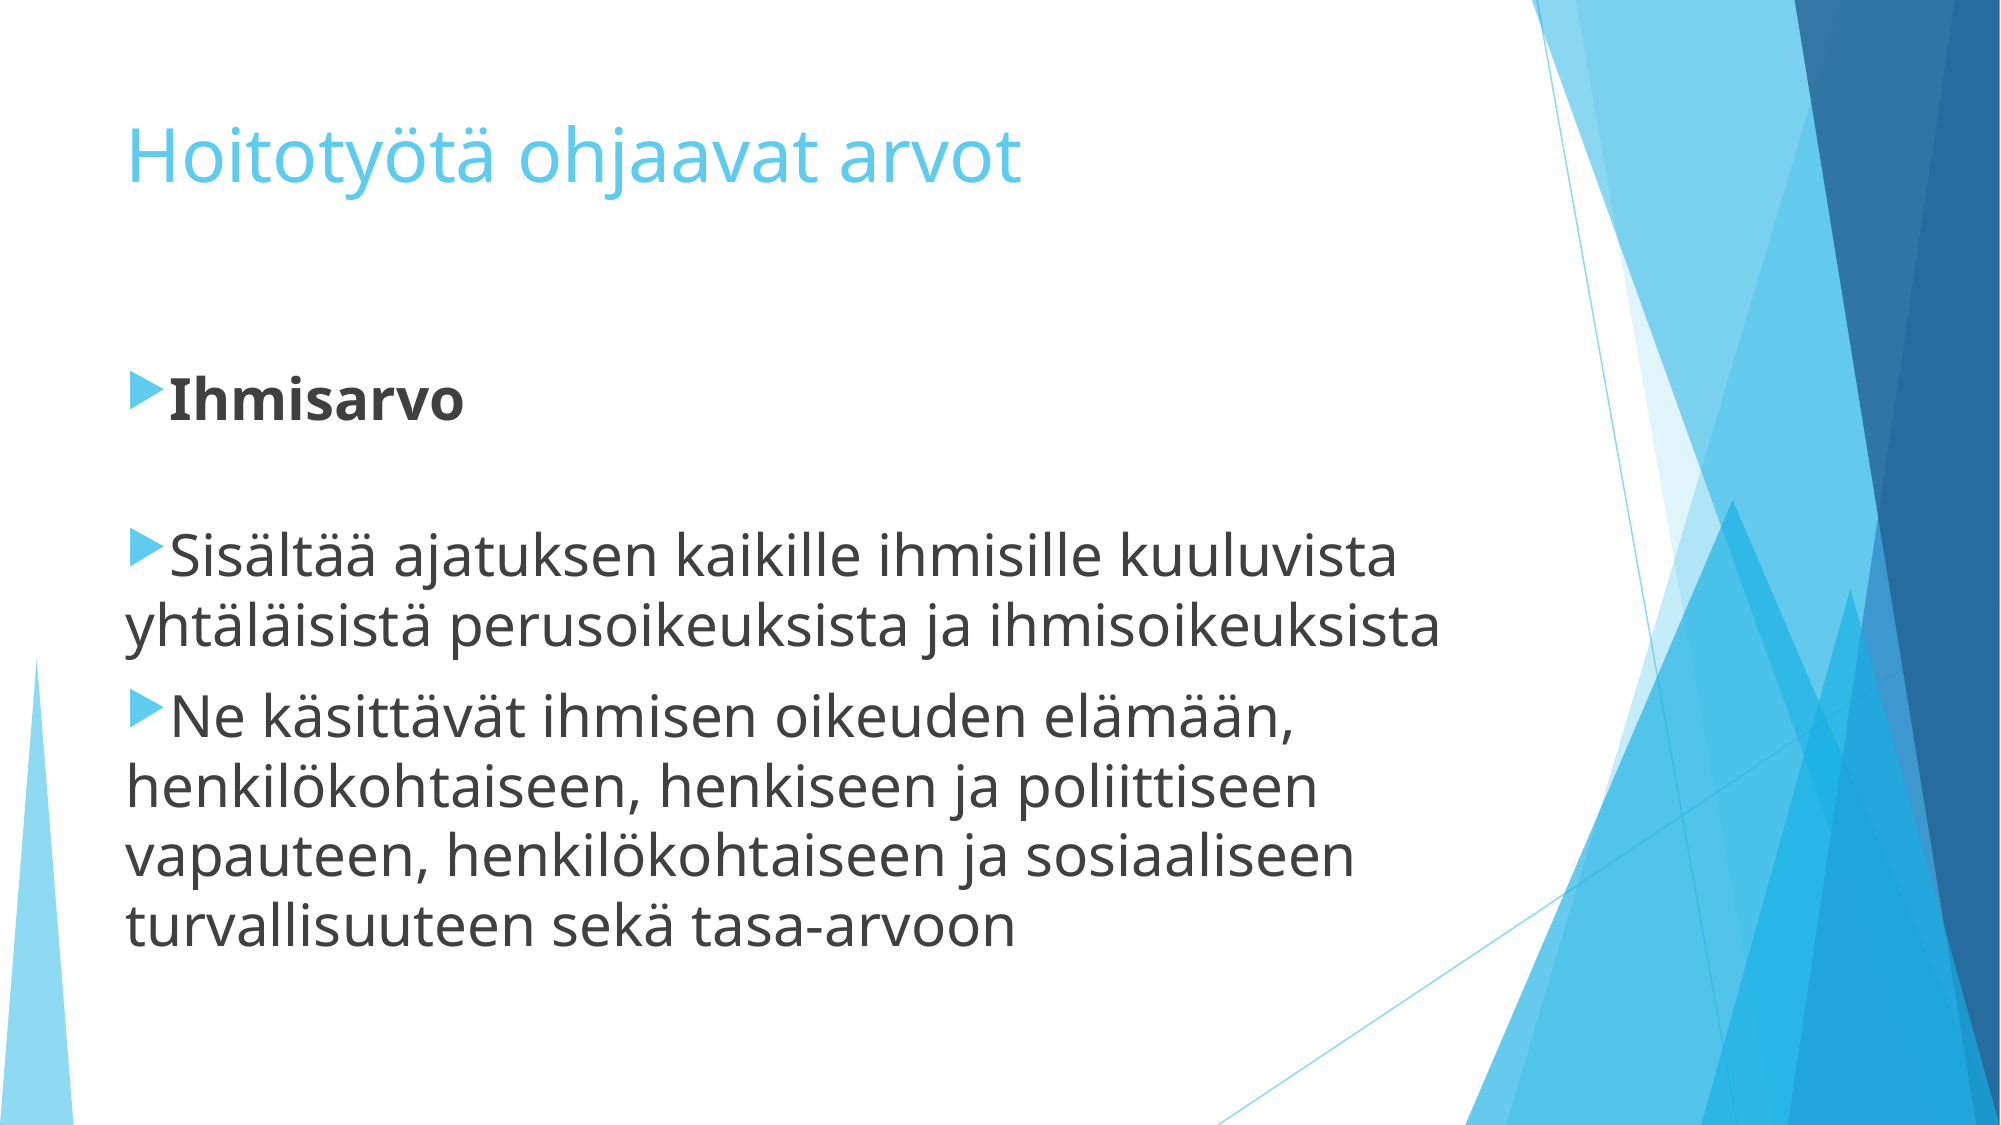

# Hoitotyötä ohjaavat arvot
Ihmisarvo
Sisältää ajatuksen kaikille ihmisille kuuluvista yhtäläisistä perusoikeuksista ja ihmisoikeuksista
Ne käsittävät ihmisen oikeuden elämään, henkilökohtaiseen, henkiseen ja poliittiseen vapauteen, henkilökohtaiseen ja sosiaaliseen turvallisuuteen sekä tasa-arvoon